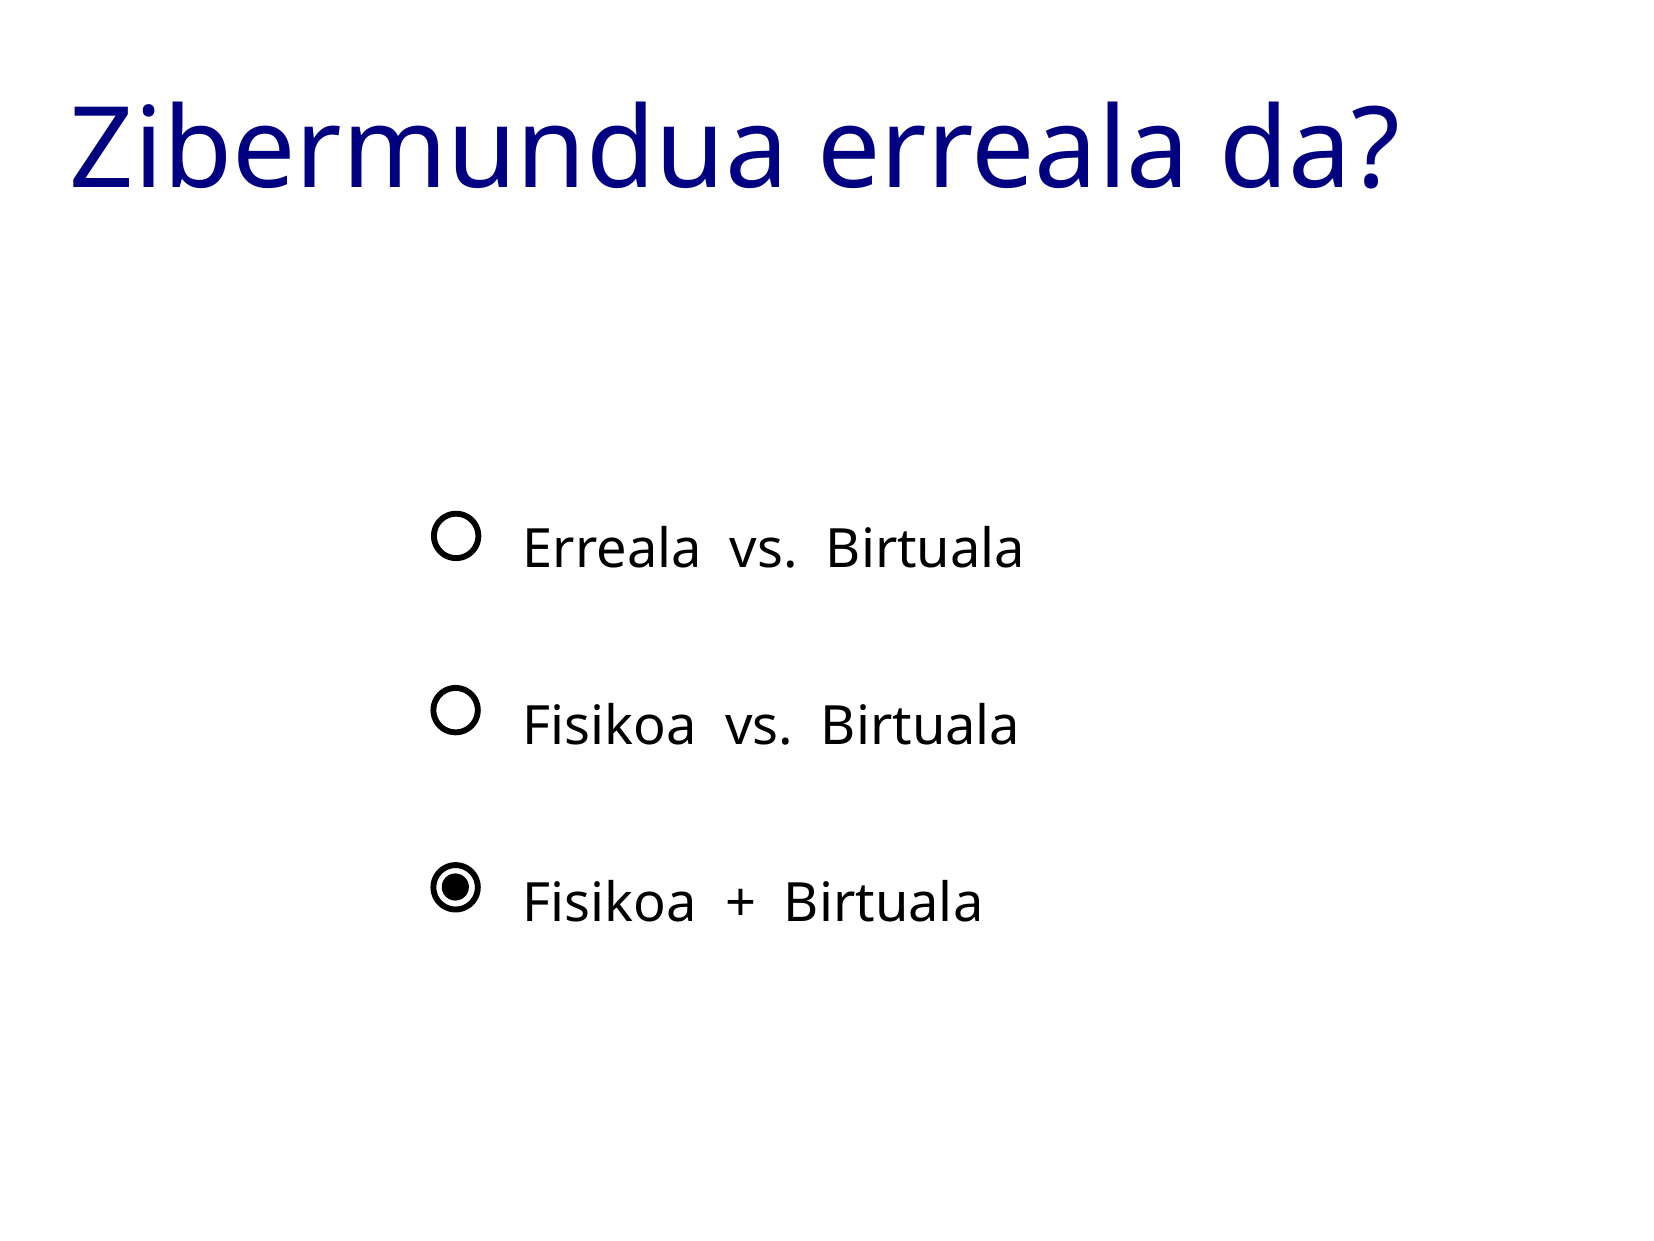

Zibermundua erreala da?
Erreala vs. Birtuala
Fisikoa vs. Birtuala
Fisikoa + Birtuala